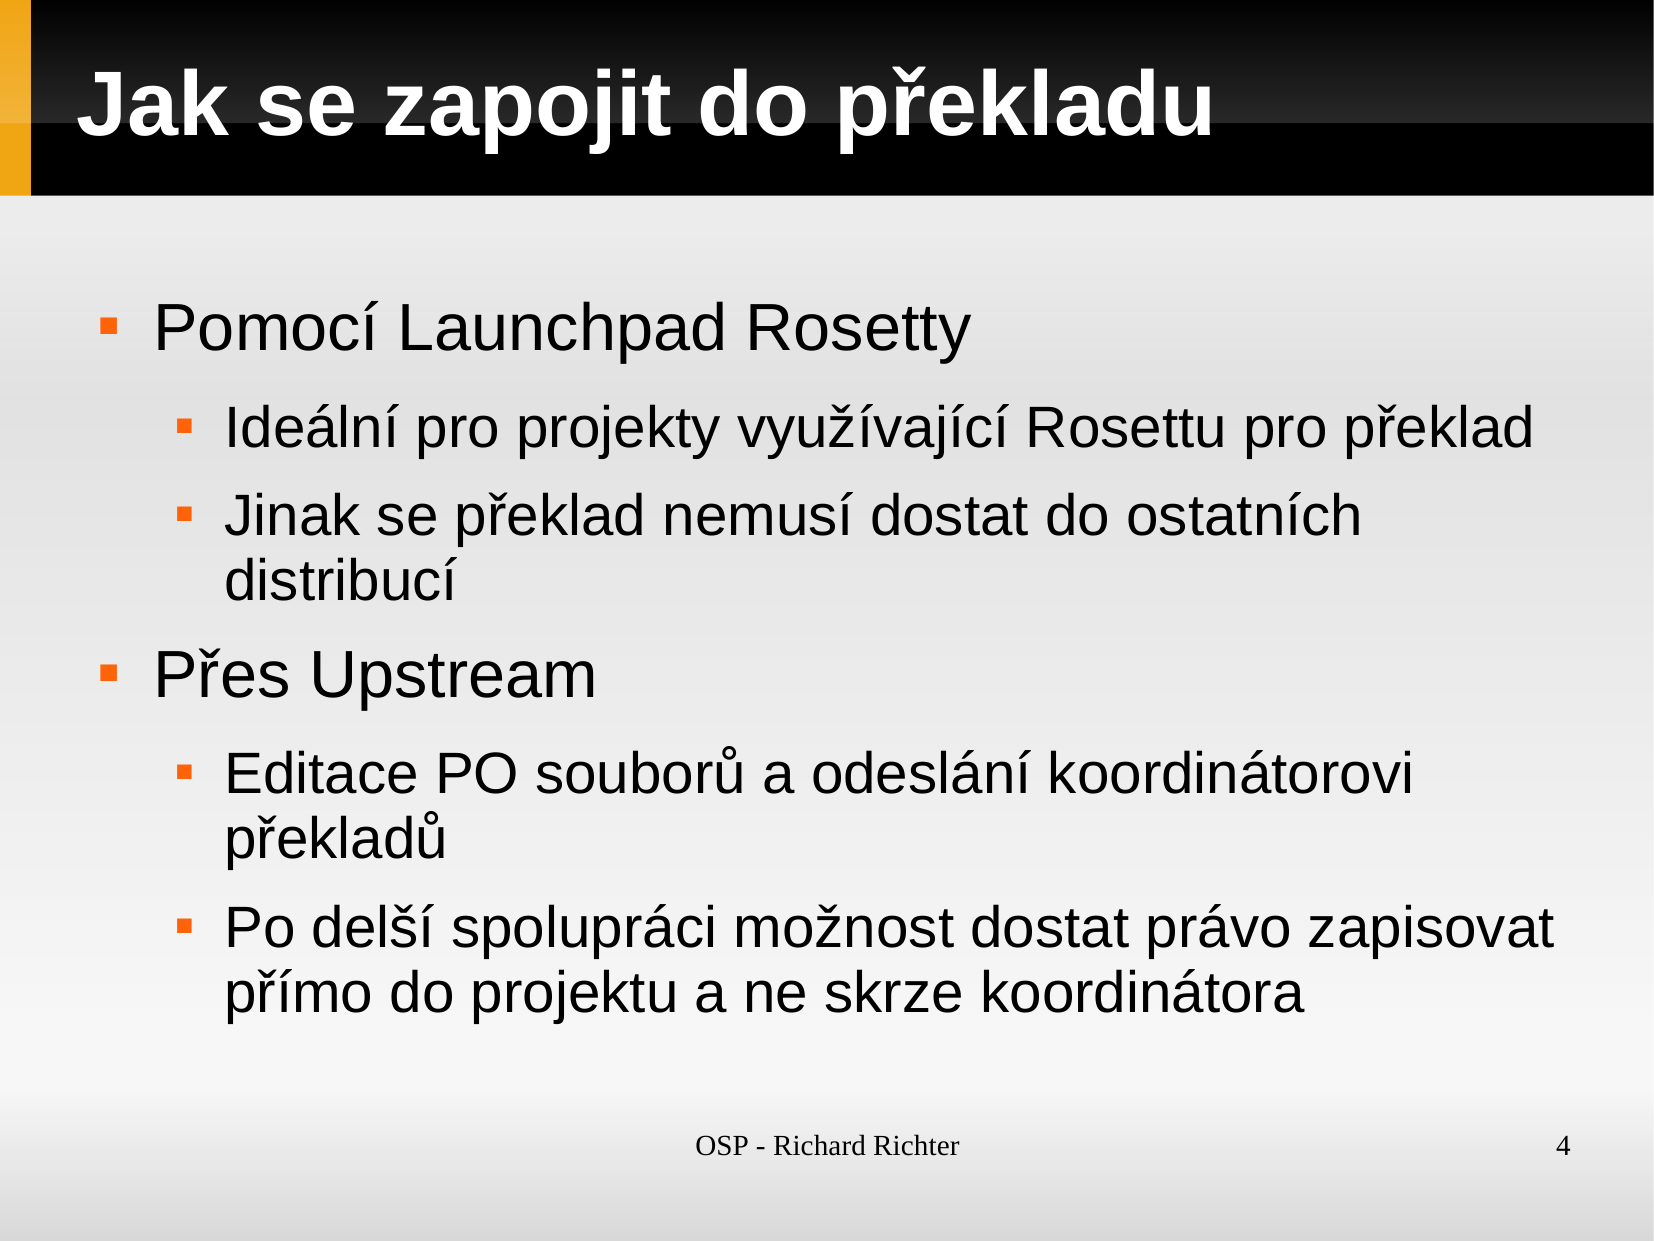

# Jak se zapojit do překladu
Pomocí Launchpad Rosetty
Ideální pro projekty využívající Rosettu pro překlad
Jinak se překlad nemusí dostat do ostatních distribucí
Přes Upstream
Editace PO souborů a odeslání koordinátorovi překladů
Po delší spolupráci možnost dostat právo zapisovat přímo do projektu a ne skrze koordinátora
OSP - Richard Richter
4